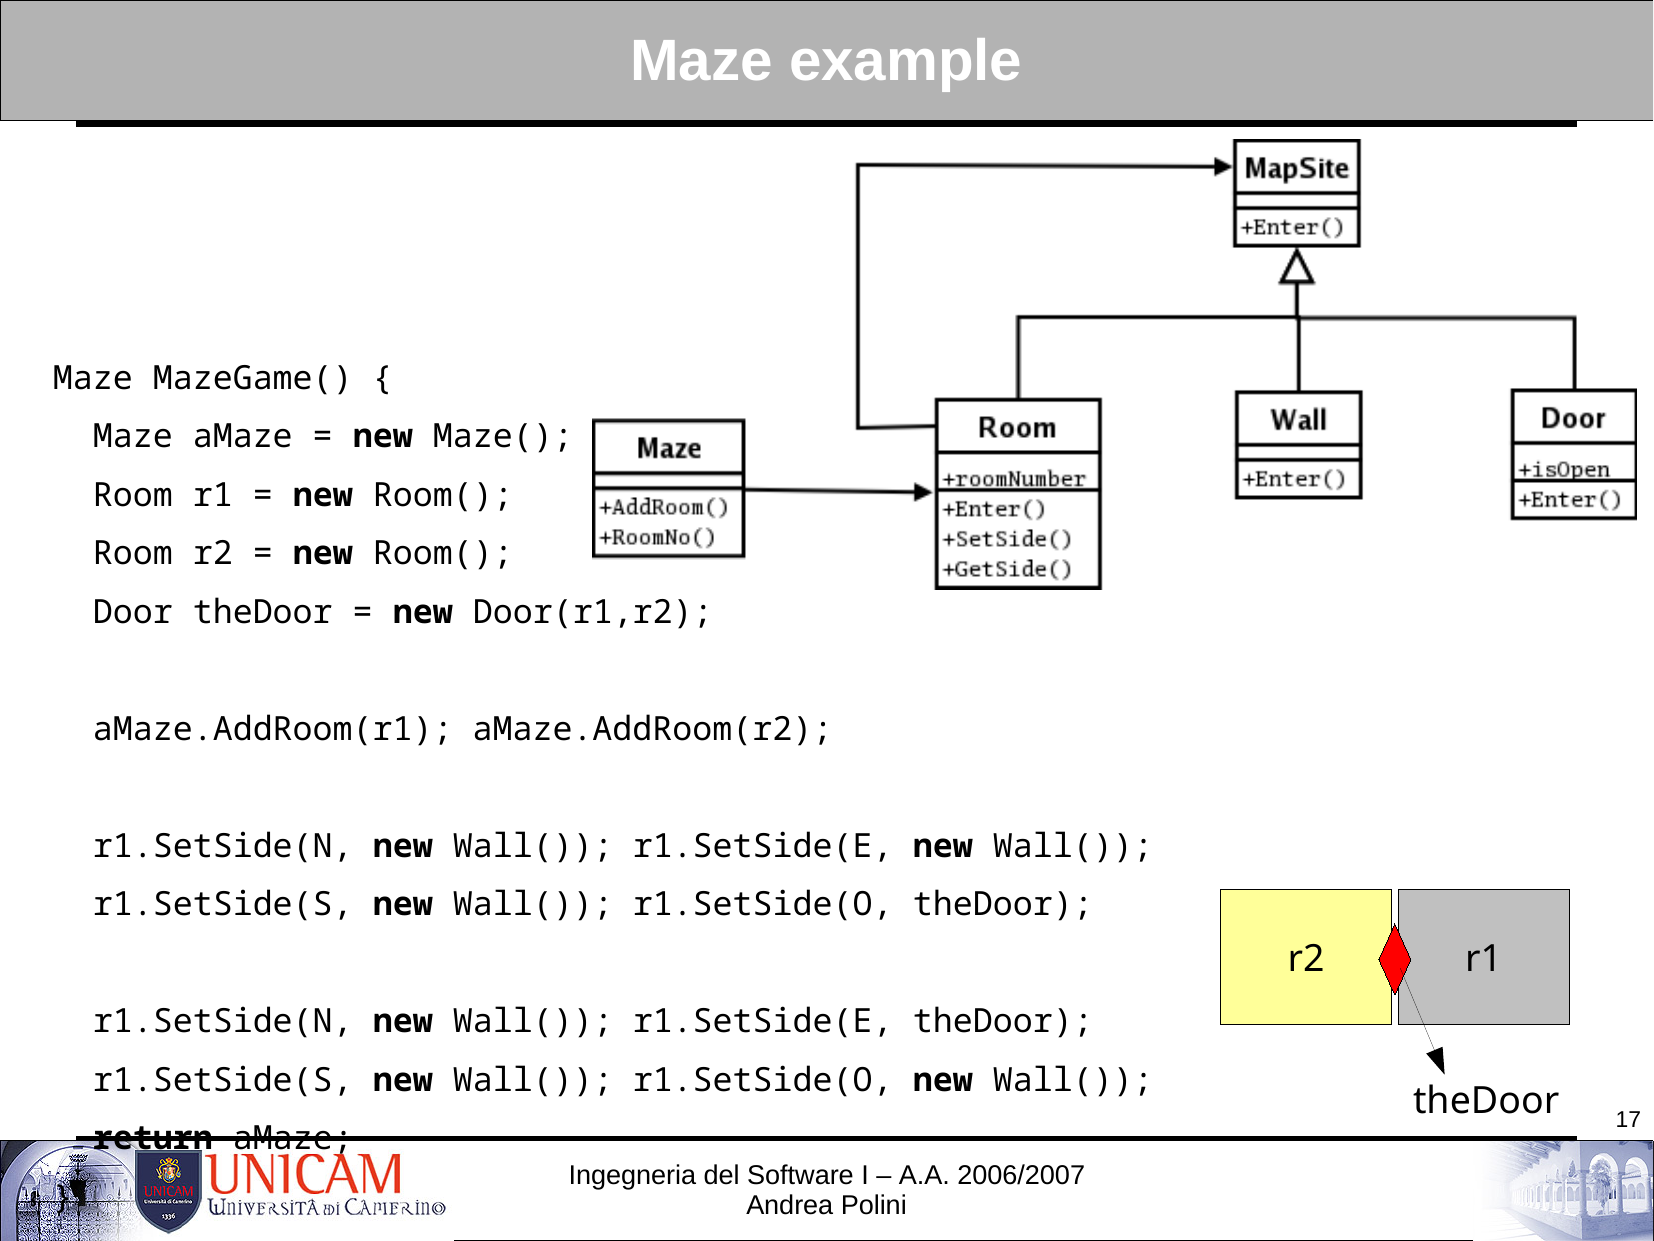

# Maze example
Maze MazeGame() {
 Maze aMaze = new Maze();
 Room r1 = new Room();
 Room r2 = new Room();
 Door theDoor = new Door(r1,r2);
 aMaze.AddRoom(r1); aMaze.AddRoom(r2);
 r1.SetSide(N, new Wall()); r1.SetSide(E, new Wall());
 r1.SetSide(S, new Wall()); r1.SetSide(O, theDoor);
 r1.SetSide(N, new Wall()); r1.SetSide(E, theDoor);
 r1.SetSide(S, new Wall()); r1.SetSide(O, new Wall());
 return aMaze;
}
r2
r1
theDoor
17